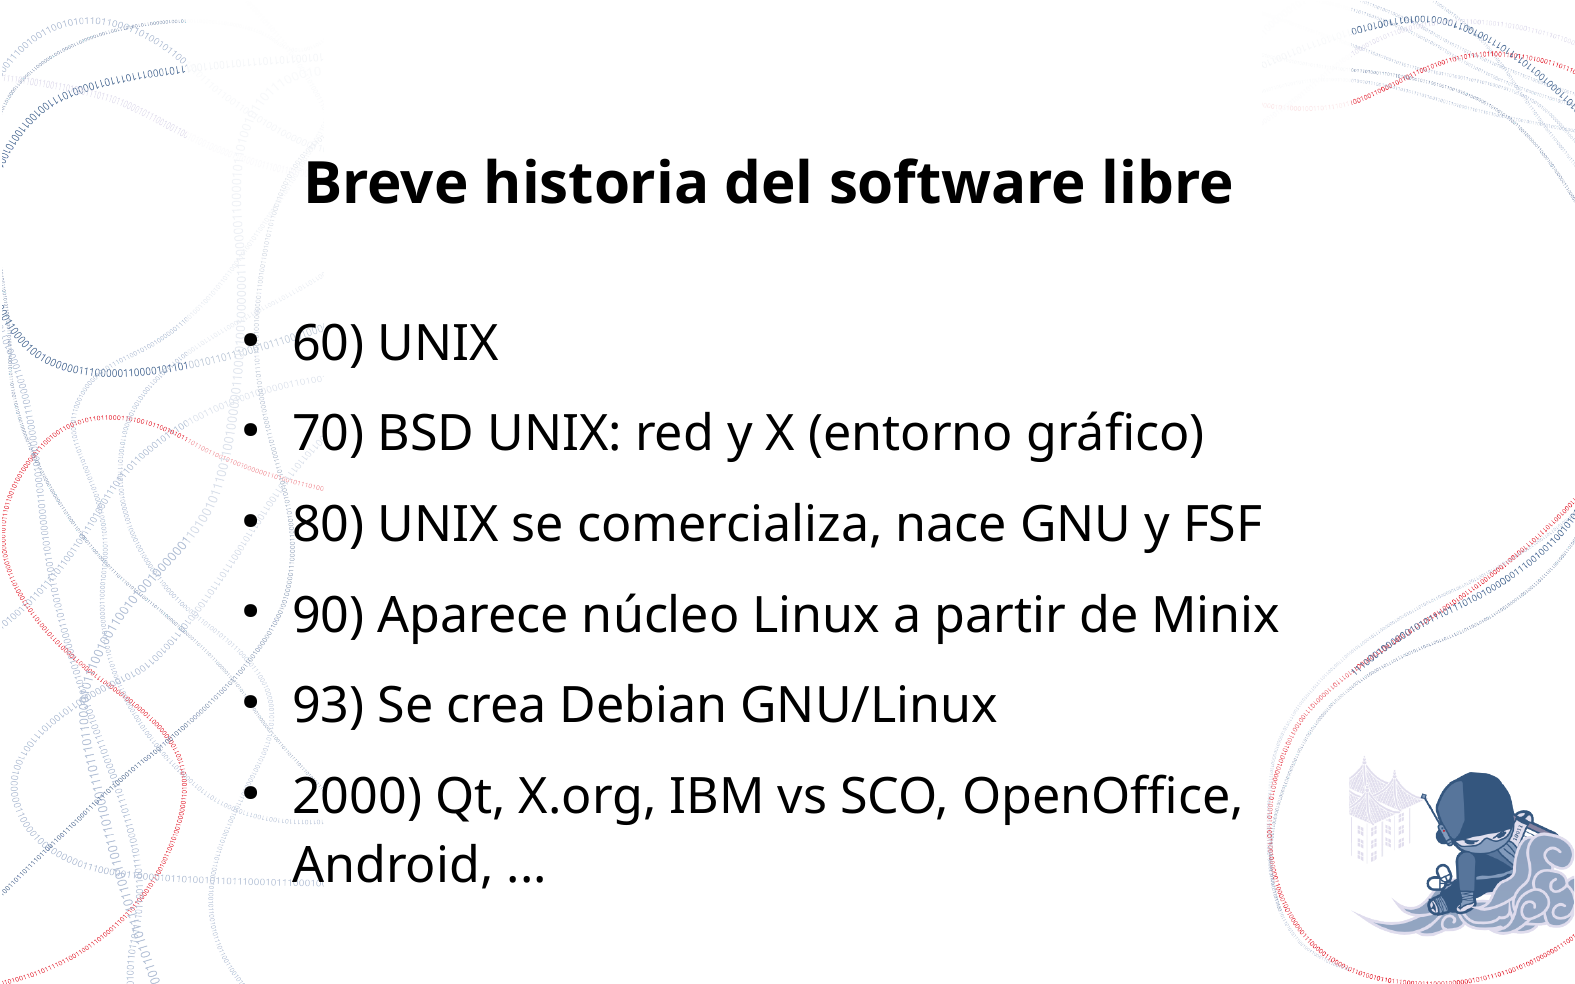

# Breve historia del software libre
60) UNIX
70) BSD UNIX: red y X (entorno gráfico)
80) UNIX se comercializa, nace GNU y FSF
90) Aparece núcleo Linux a partir de Minix
93) Se crea Debian GNU/Linux
2000) Qt, X.org, IBM vs SCO, OpenOffice, Android, ...